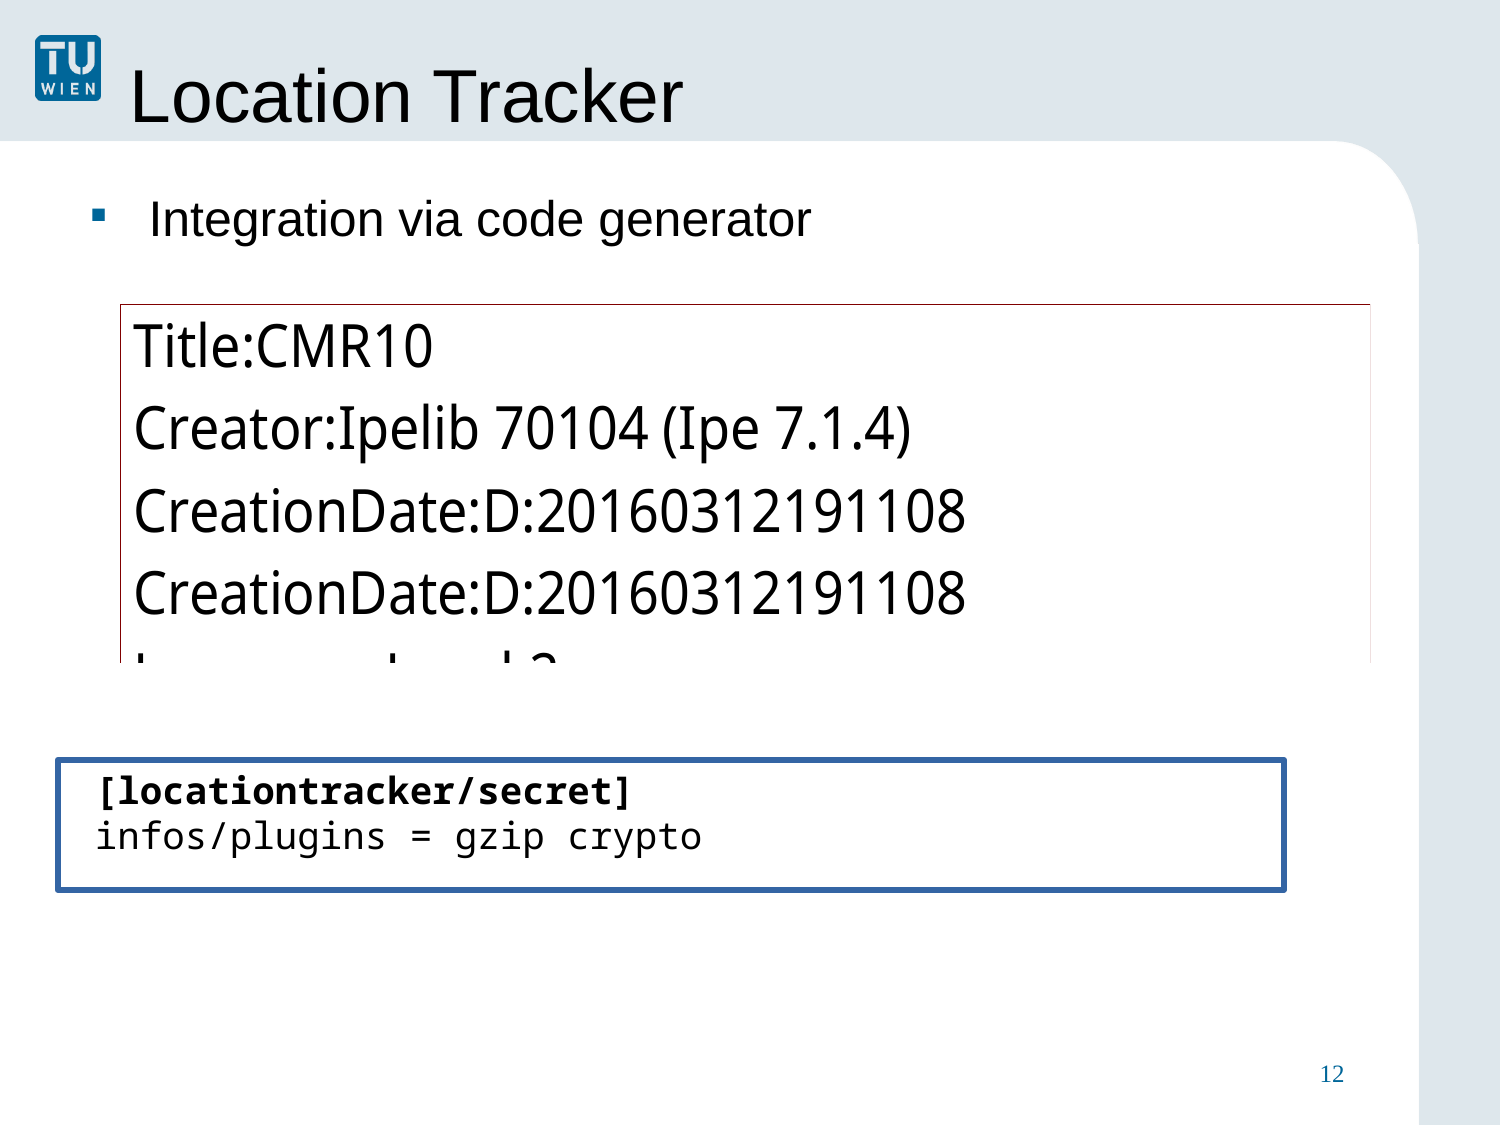

# Location Tracker
Integration via code generator
 [locationtracker/secret]
 infos/plugins = gzip crypto
12